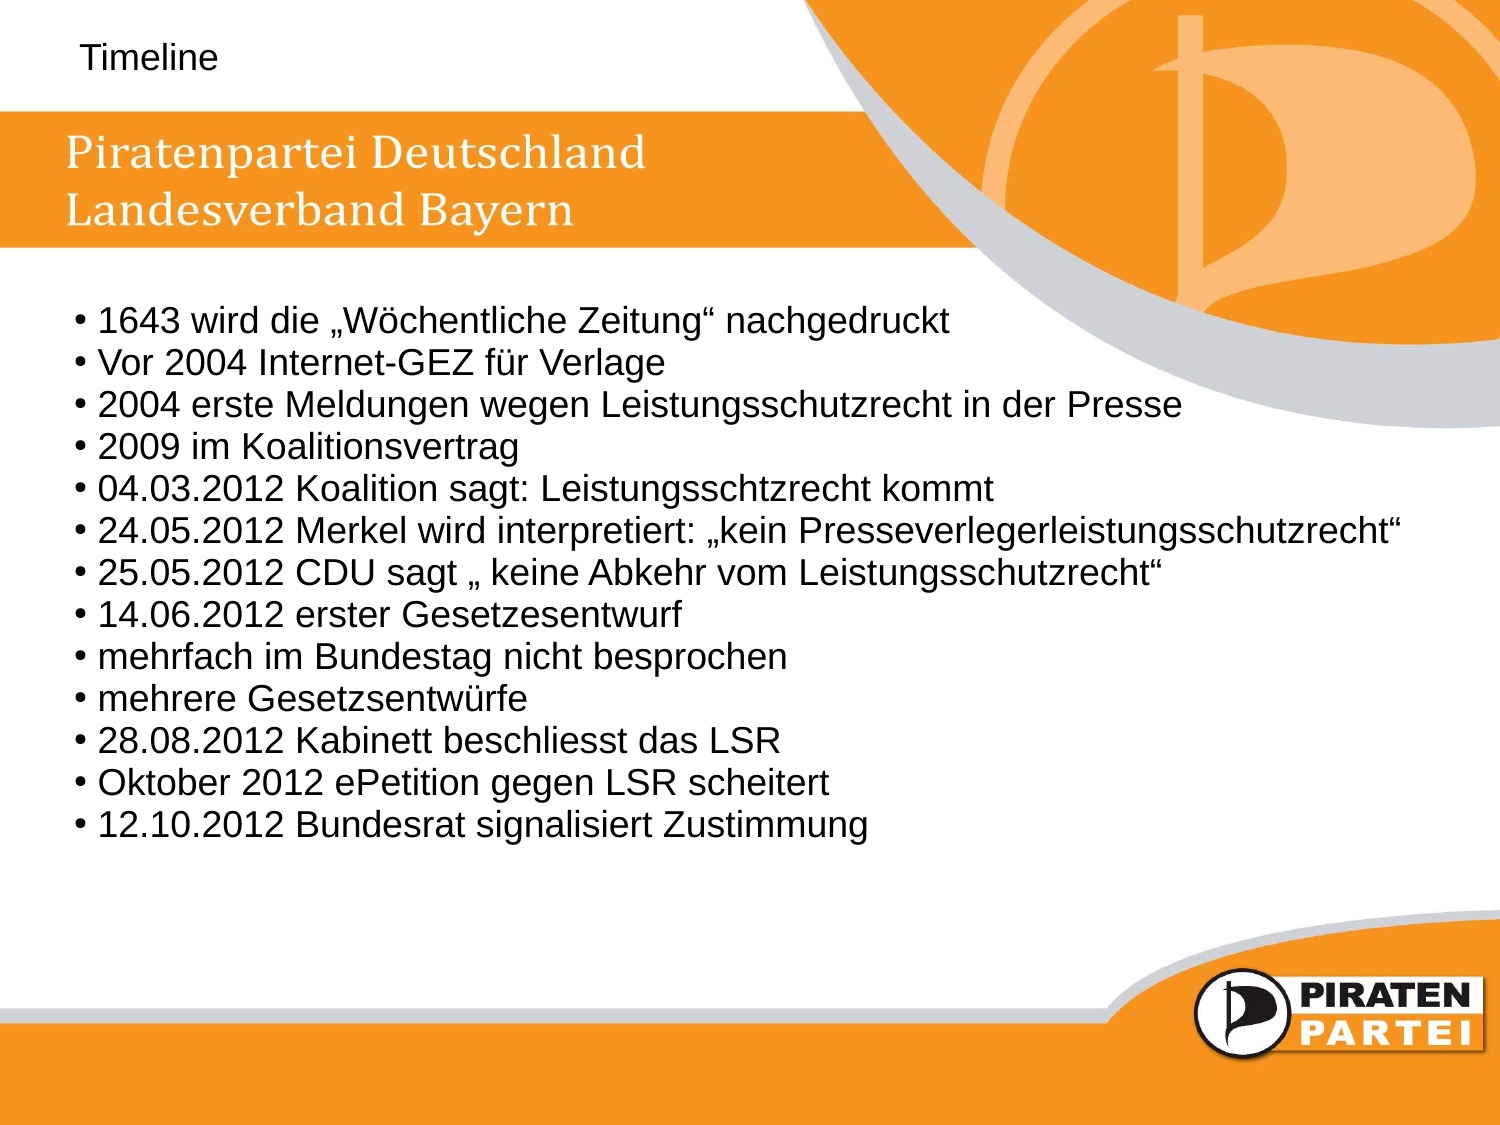

Timeline
 1643 wird die „Wöchentliche Zeitung“ nachgedruckt
 Vor 2004 Internet-GEZ für Verlage
 2004 erste Meldungen wegen Leistungsschutzrecht in der Presse
 2009 im Koalitionsvertrag
 04.03.2012 Koalition sagt: Leistungsschtzrecht kommt
 24.05.2012 Merkel wird interpretiert: „kein Presseverlegerleistungsschutzrecht“
 25.05.2012 CDU sagt „ keine Abkehr vom Leistungsschutzrecht“
 14.06.2012 erster Gesetzesentwurf
 mehrfach im Bundestag nicht besprochen
 mehrere Gesetzsentwürfe
 28.08.2012 Kabinett beschliesst das LSR
 Oktober 2012 ePetition gegen LSR scheitert
 12.10.2012 Bundesrat signalisiert Zustimmung